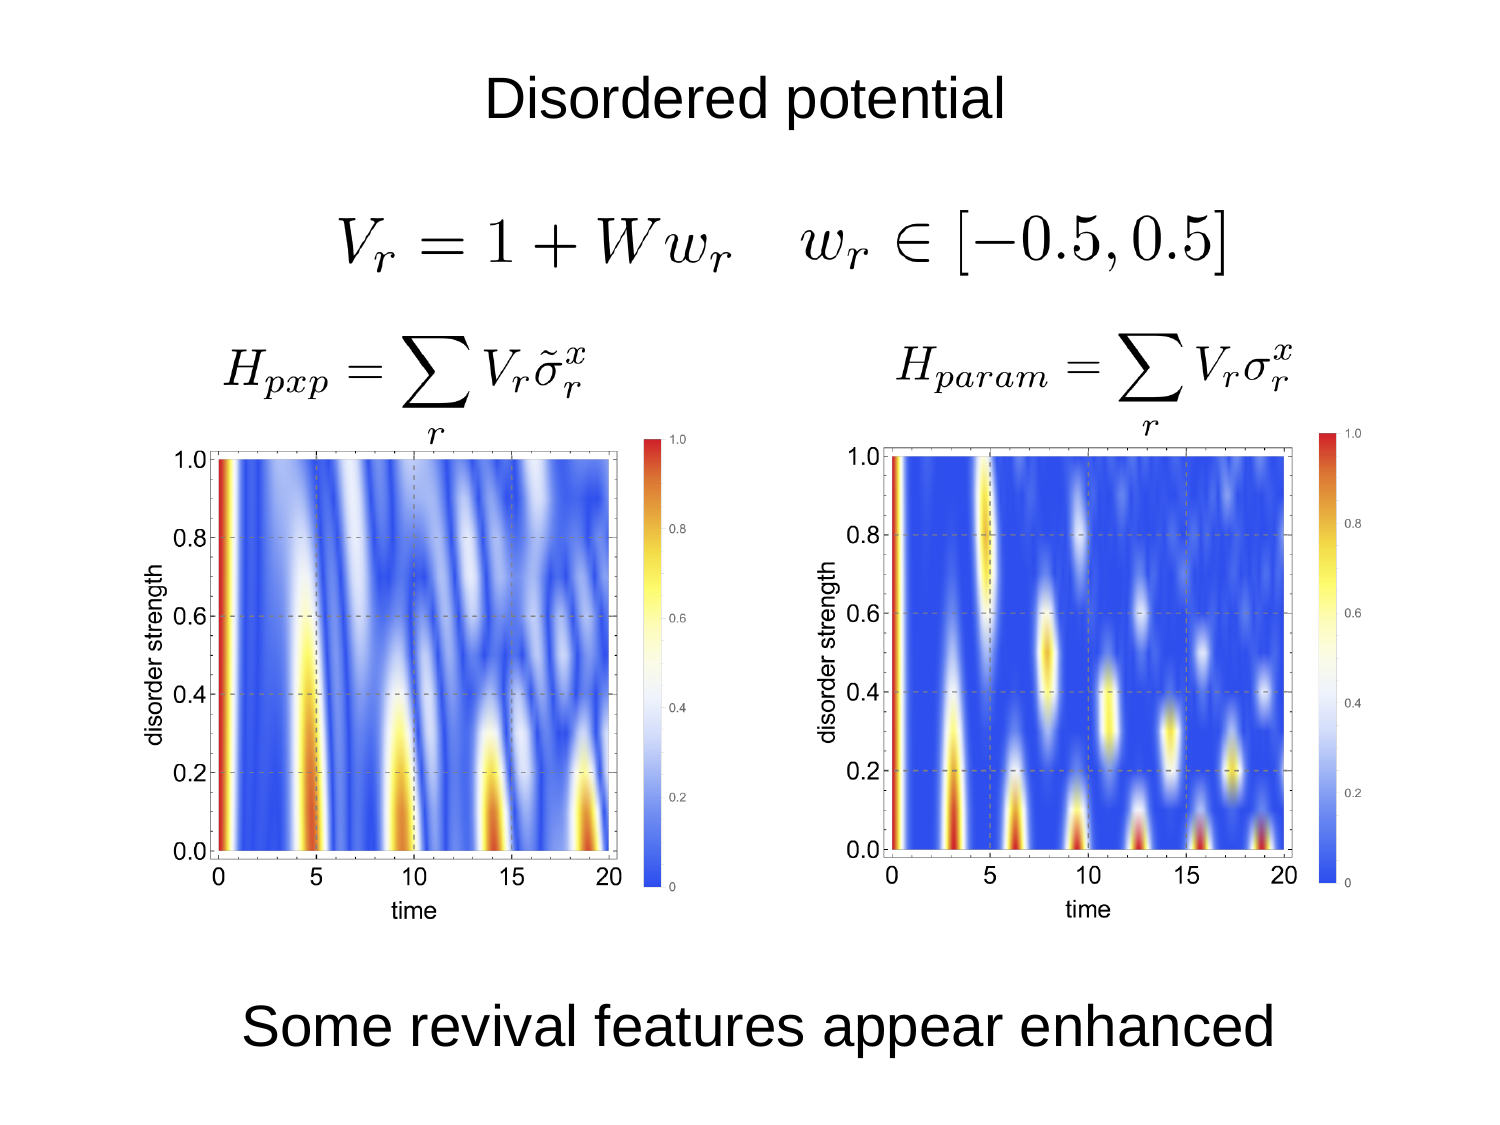

# Disordered potential
Some revival features appear enhanced